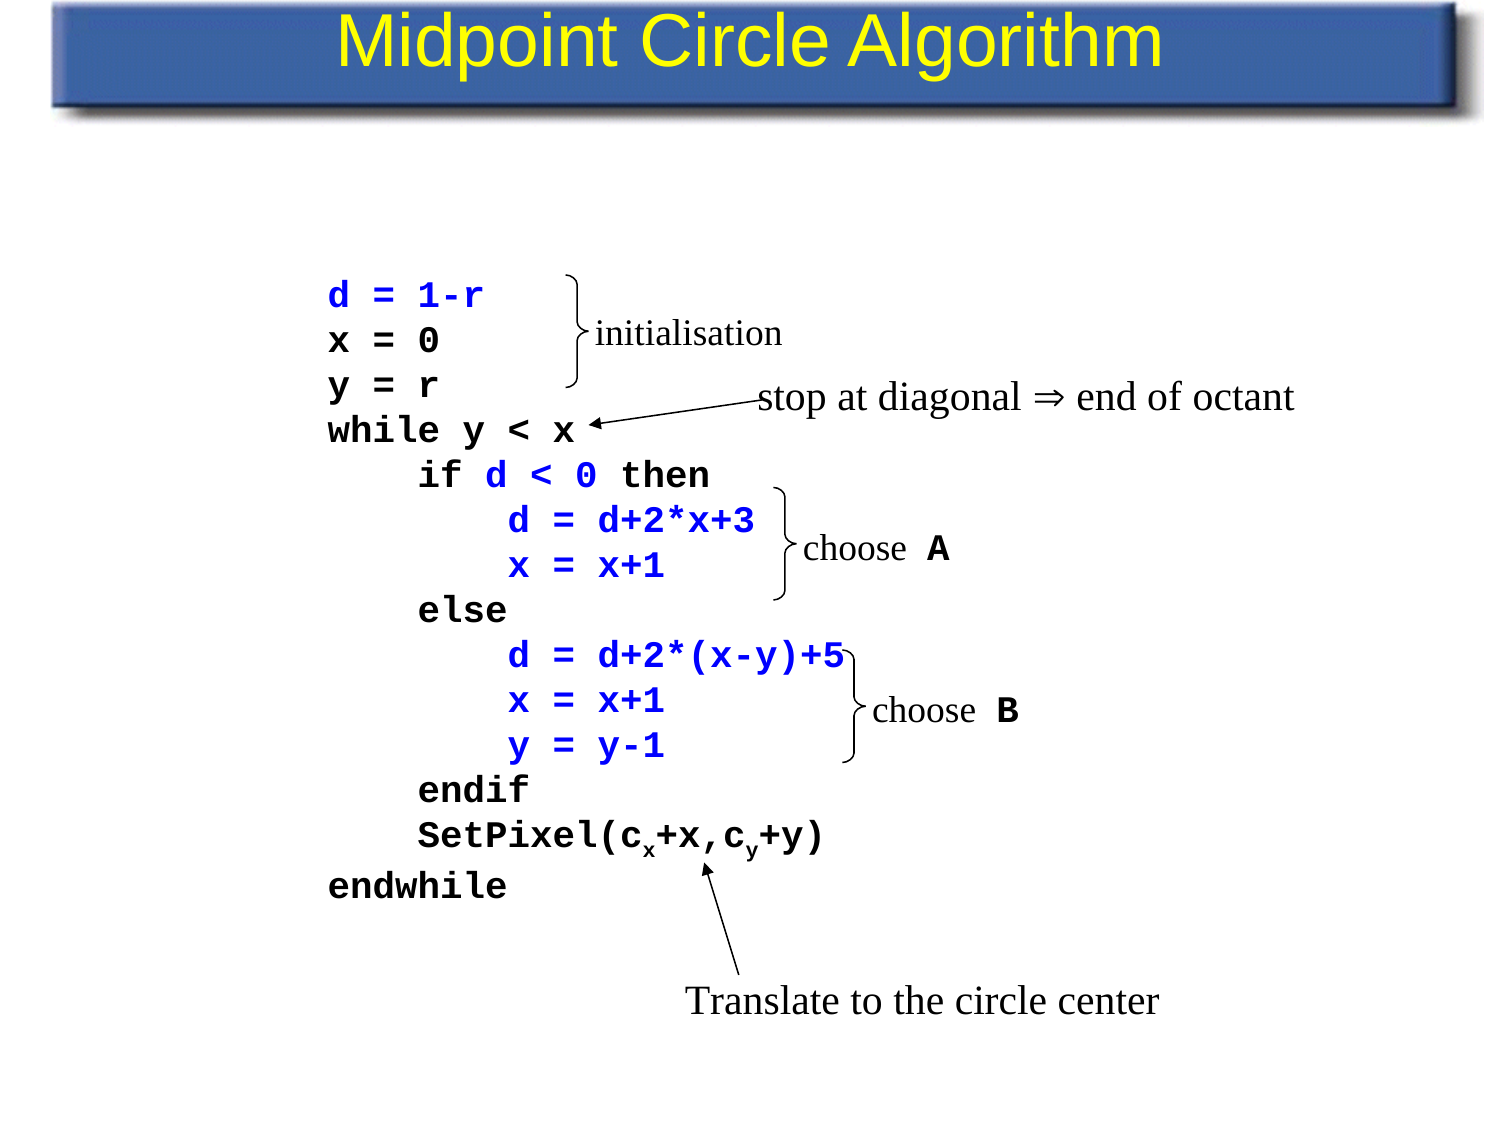

# Midpoint Circle Algorithm
d = 1-r
x = 0
y = r
while y < x
 if d < 0 then
 d = d+2*x+3
 x = x+1
 else
 d = d+2*(x-y)+5
 x = x+1
 y = y-1
 endif
 SetPixel(cx+x,cy+y)
endwhile
initialisation
stop at diagonal  end of octant
choose A
choose B
Translate to the circle center